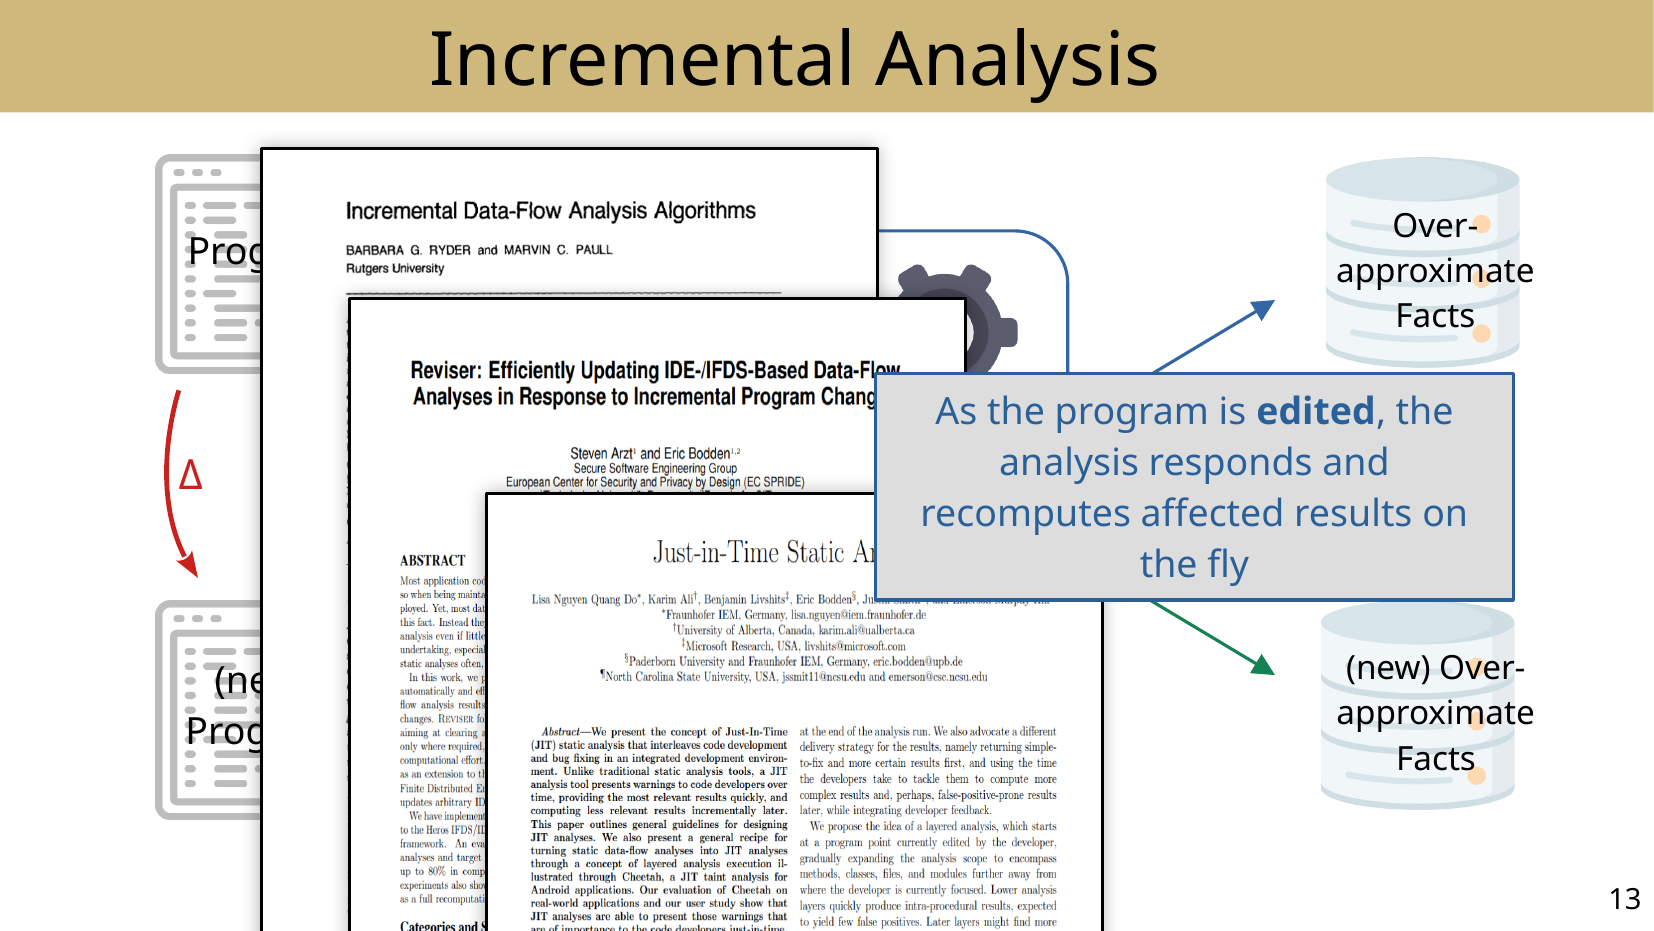

# Incremental Analysis
Over-
approximate
Facts
Program
As the program is edited, the analysis responds and recomputes affected results on the fly
???
Δ
(new)
Program
(new) Over-
approximate
Facts
Existing work focuses on finite data flow analysis problems only.
It’s still expensive to handle edits that affect most of the program.